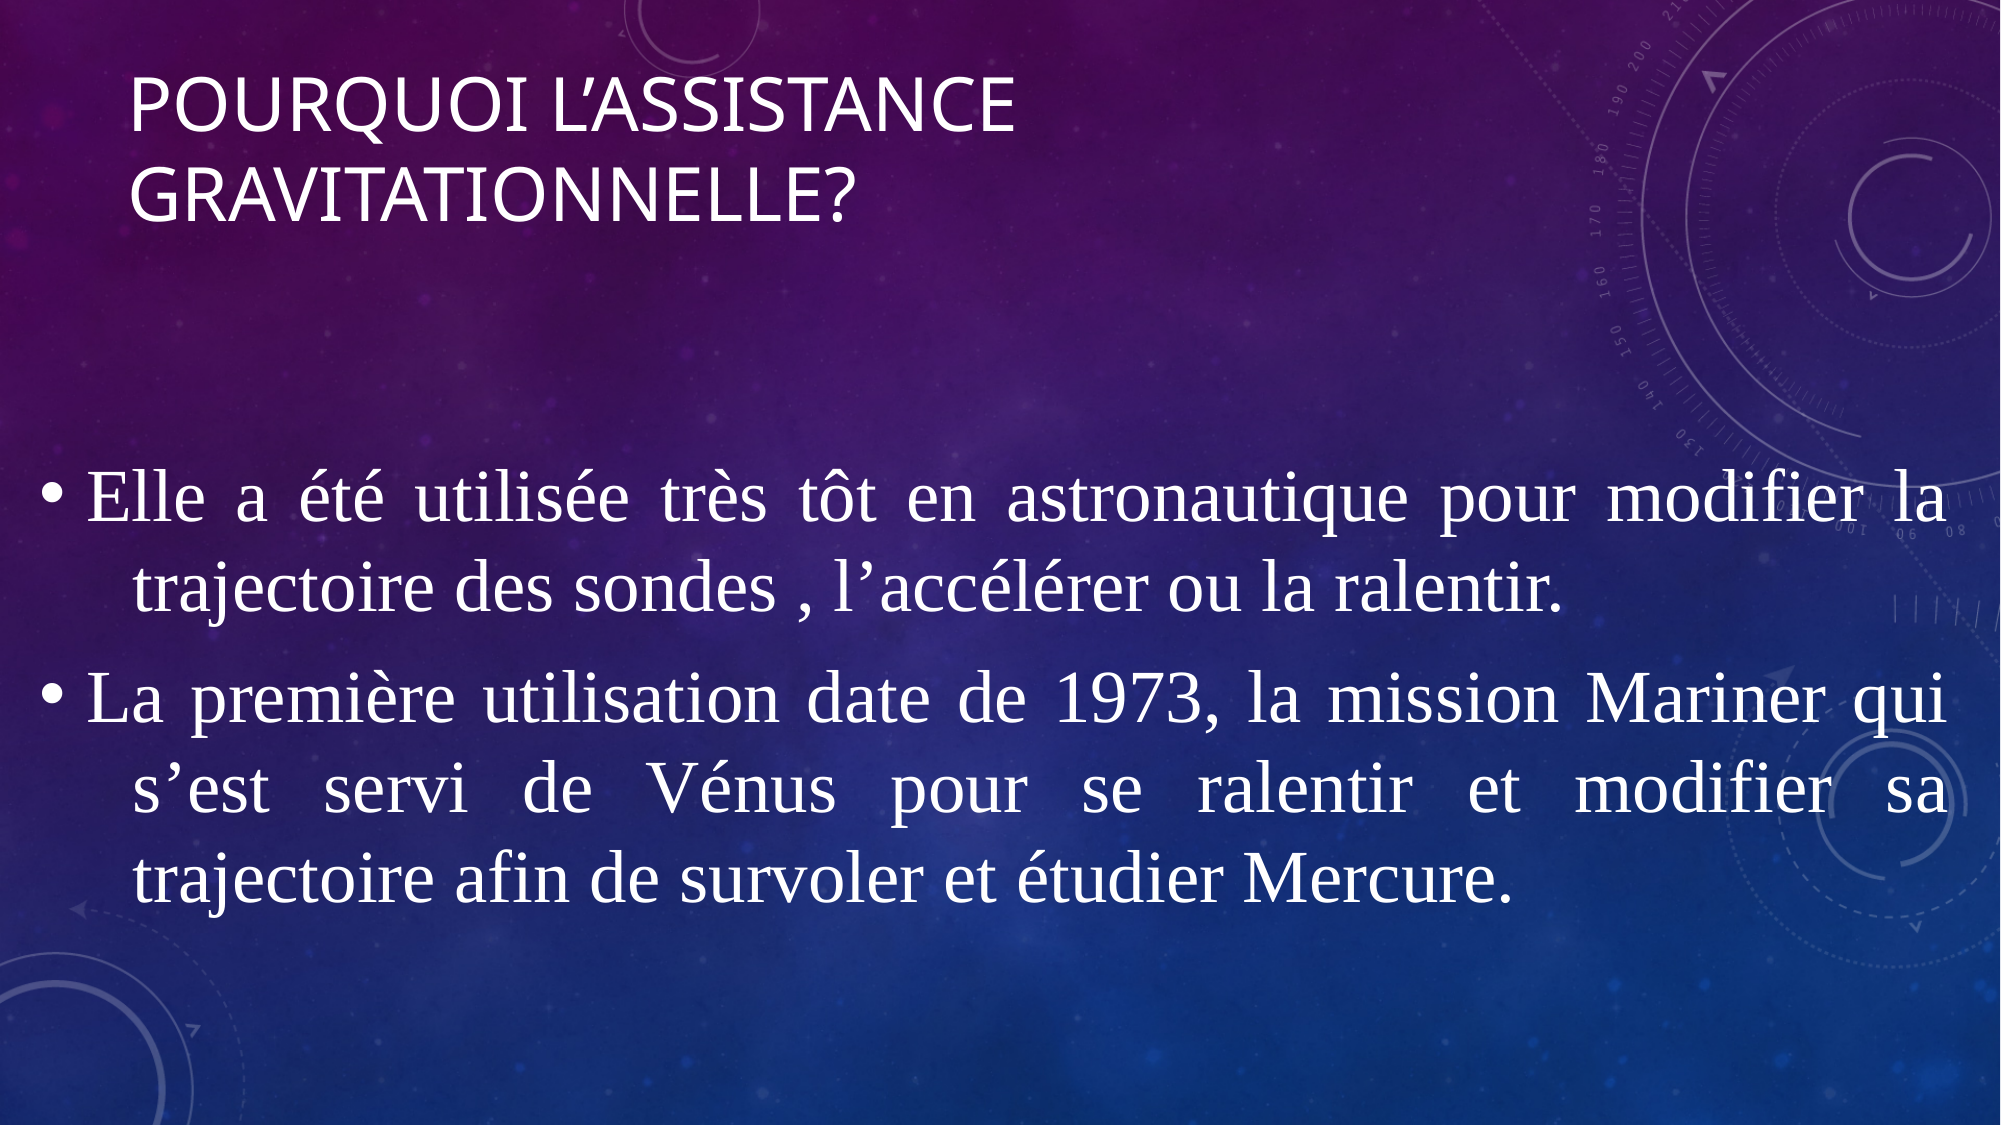

# Pourquoi l’assistance gravitationnelle?
Elle a été utilisée très tôt en astronautique pour modifier la trajectoire des sondes , l’accélérer ou la ralentir.
La première utilisation date de 1973, la mission Mariner qui s’est servi de Vénus pour se ralentir et modifier sa trajectoire afin de survoler et étudier Mercure.